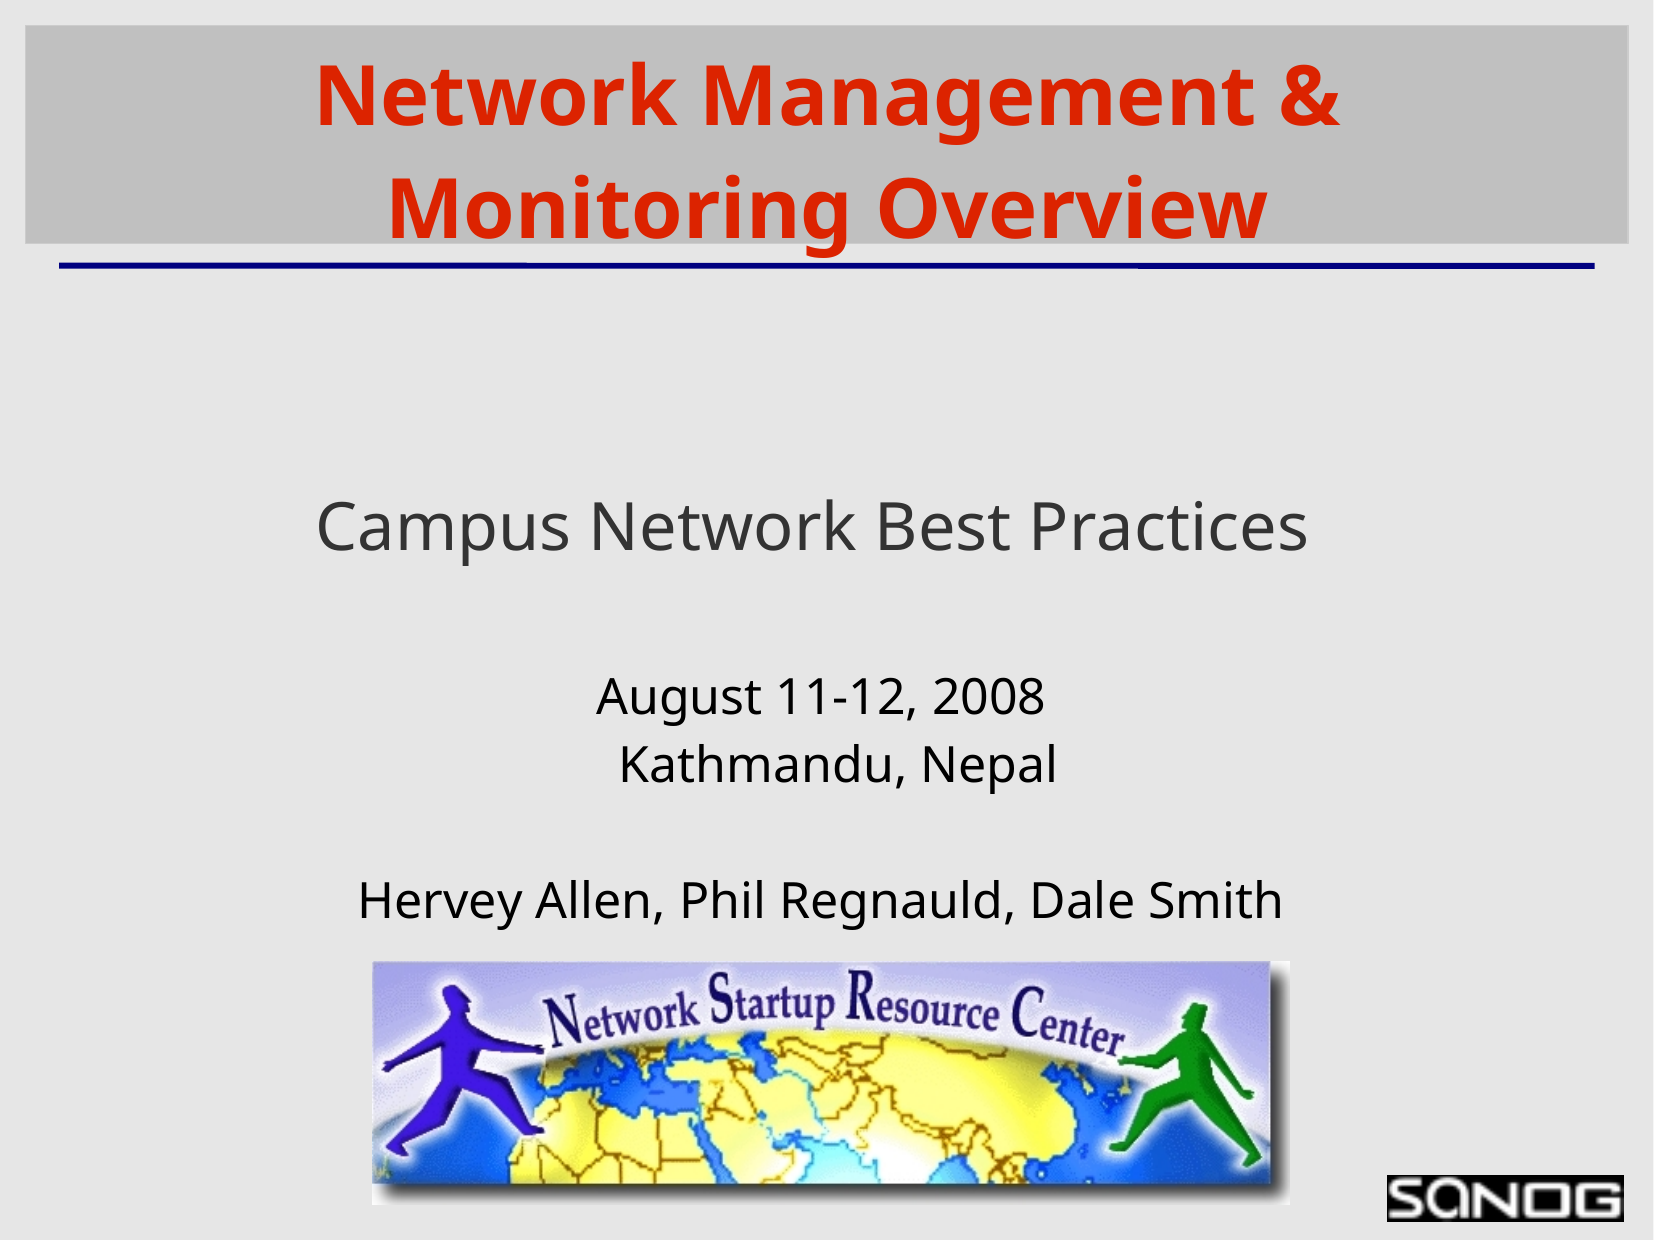

Network Management & Monitoring Overview
# Campus Network Best Practices
August 11-12, 2008
Kathmandu, Nepal
Hervey Allen, Phil Regnauld, Dale Smith